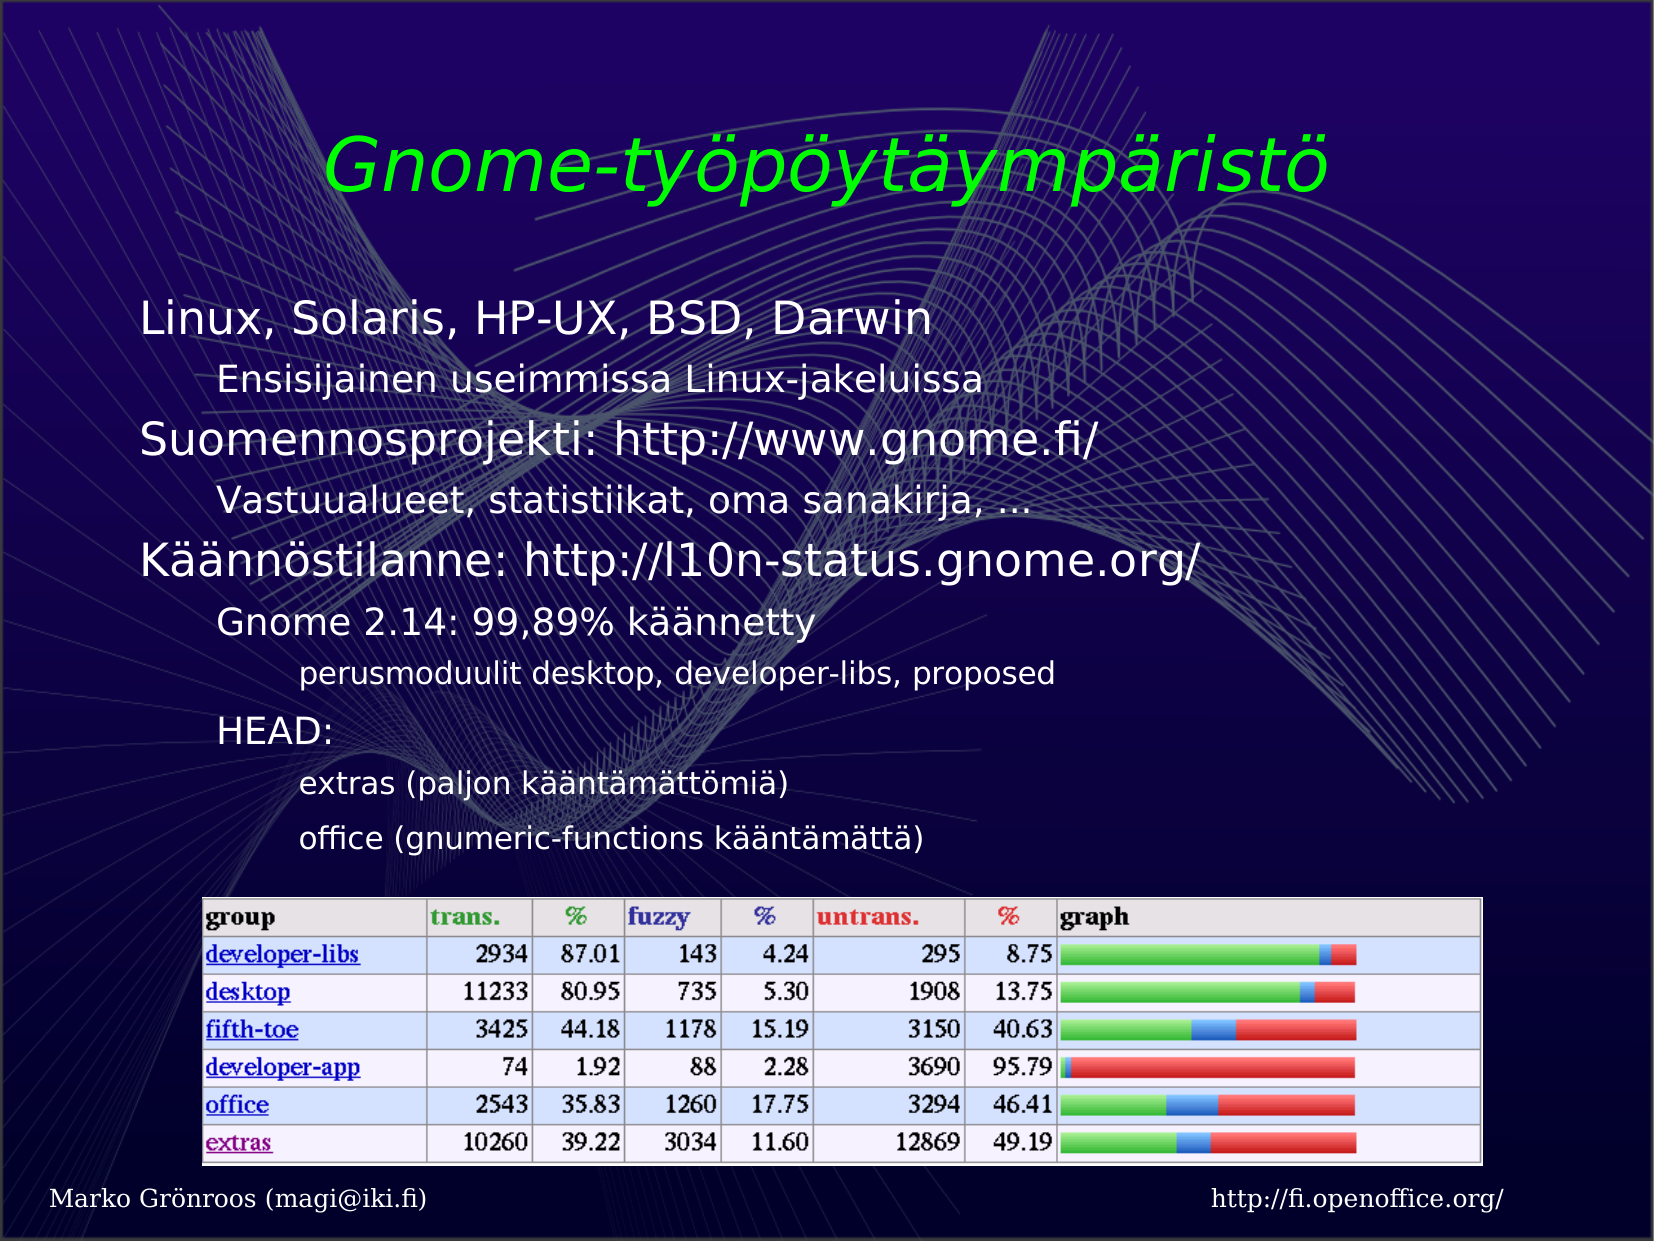

# Gnome-työpöytäympäristö
Linux, Solaris, HP-UX, BSD, Darwin
Ensisijainen useimmissa Linux-jakeluissa
Suomennosprojekti: http://www.gnome.fi/
Vastuualueet, statistiikat, oma sanakirja, ...
Käännöstilanne: http://l10n-status.gnome.org/
Gnome 2.14: 99,89% käännetty
perusmoduulit desktop, developer-libs, proposed
HEAD:
extras (paljon kääntämättömiä)
office (gnumeric-functions kääntämättä)